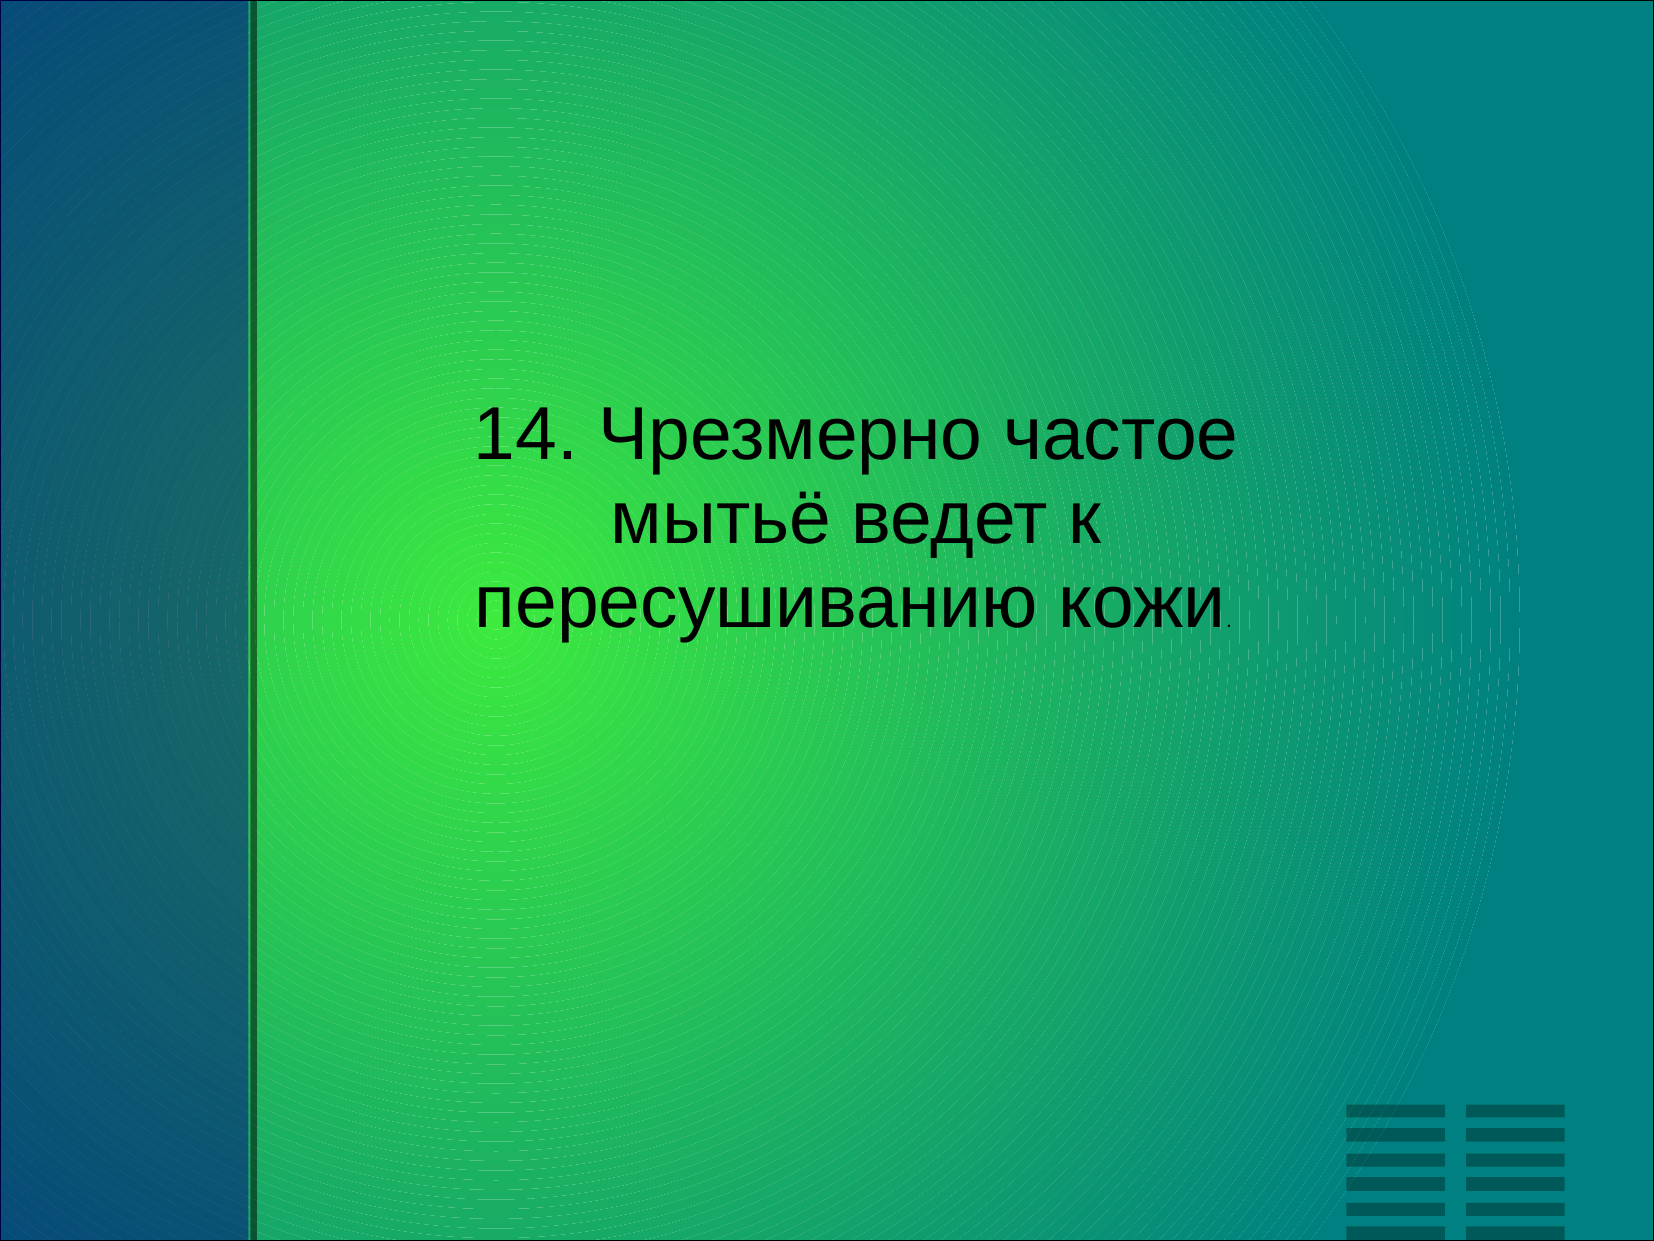

#
14. Чрезмерно частое мытьё ведет к пересушиванию кожи.